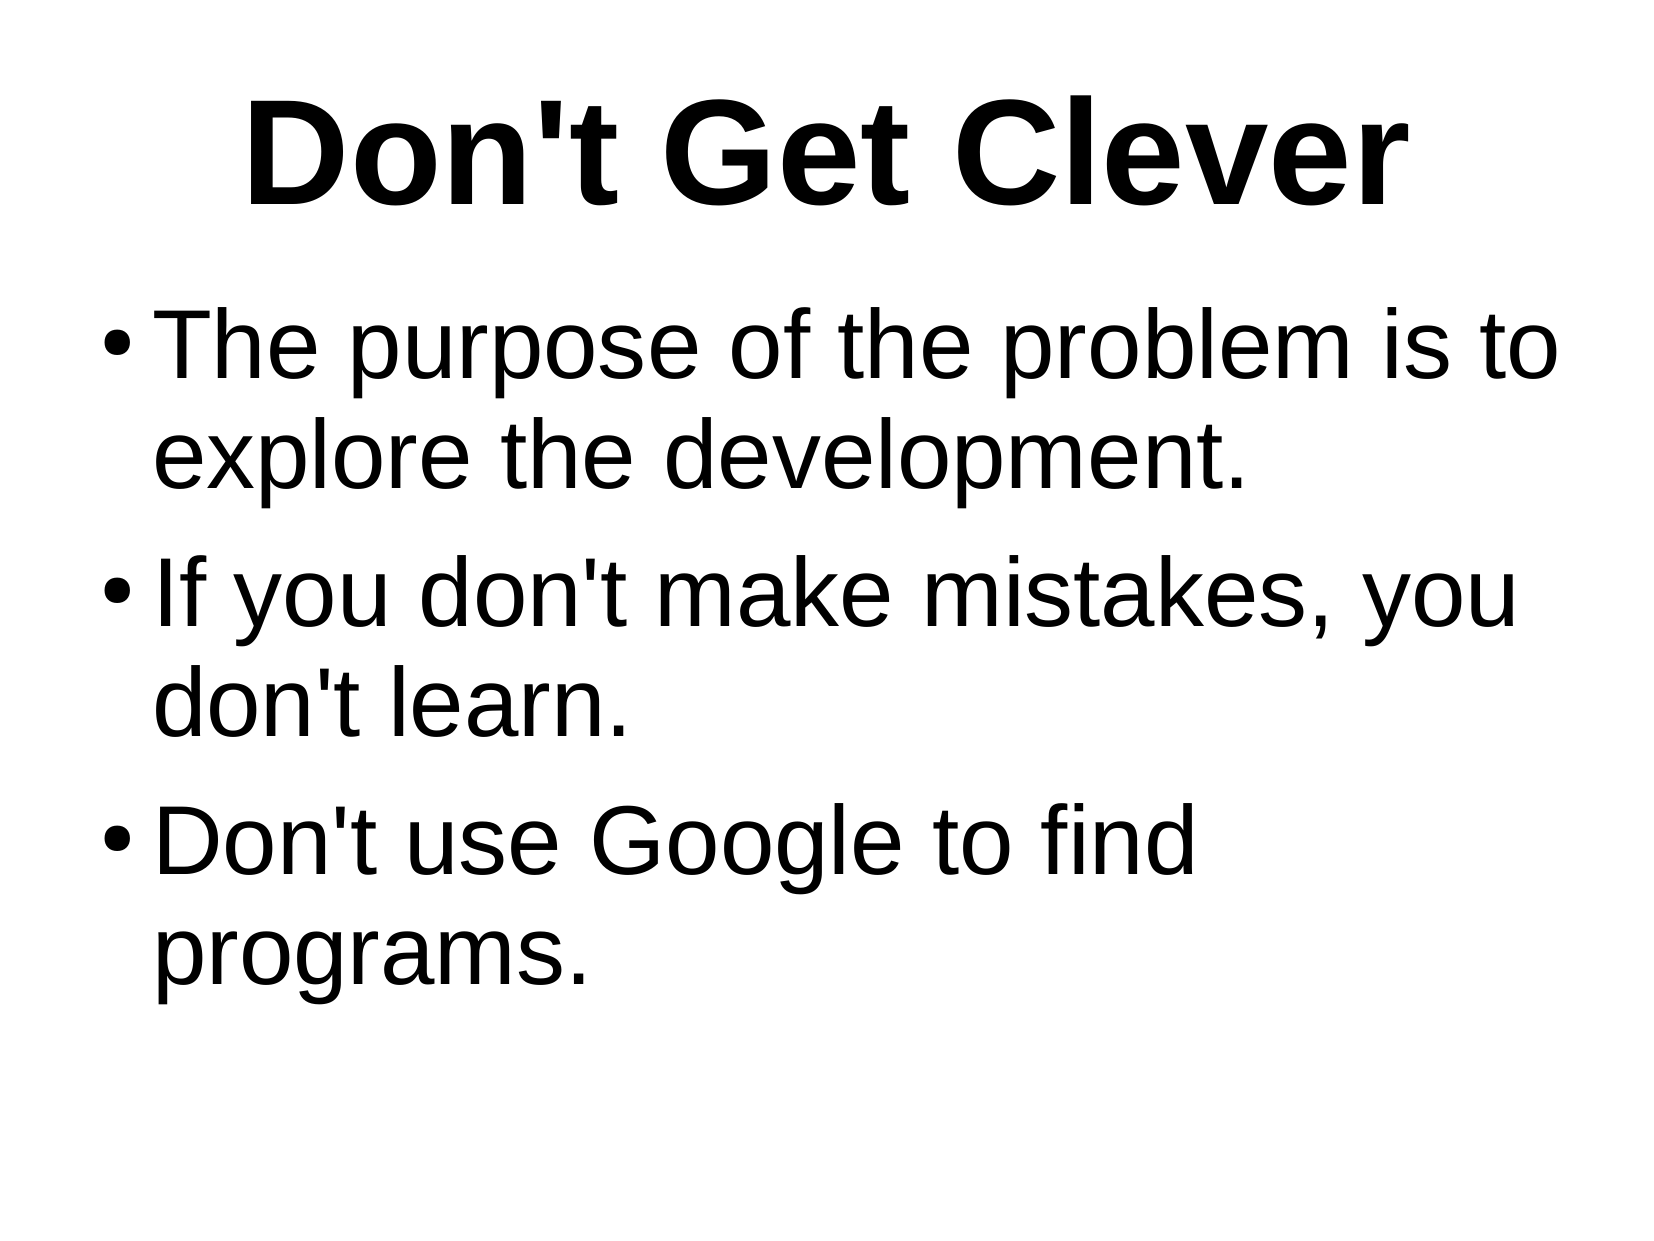

# Don't Get Clever
The purpose of the problem is to explore the development.
If you don't make mistakes, you don't learn.
Don't use Google to find programs.